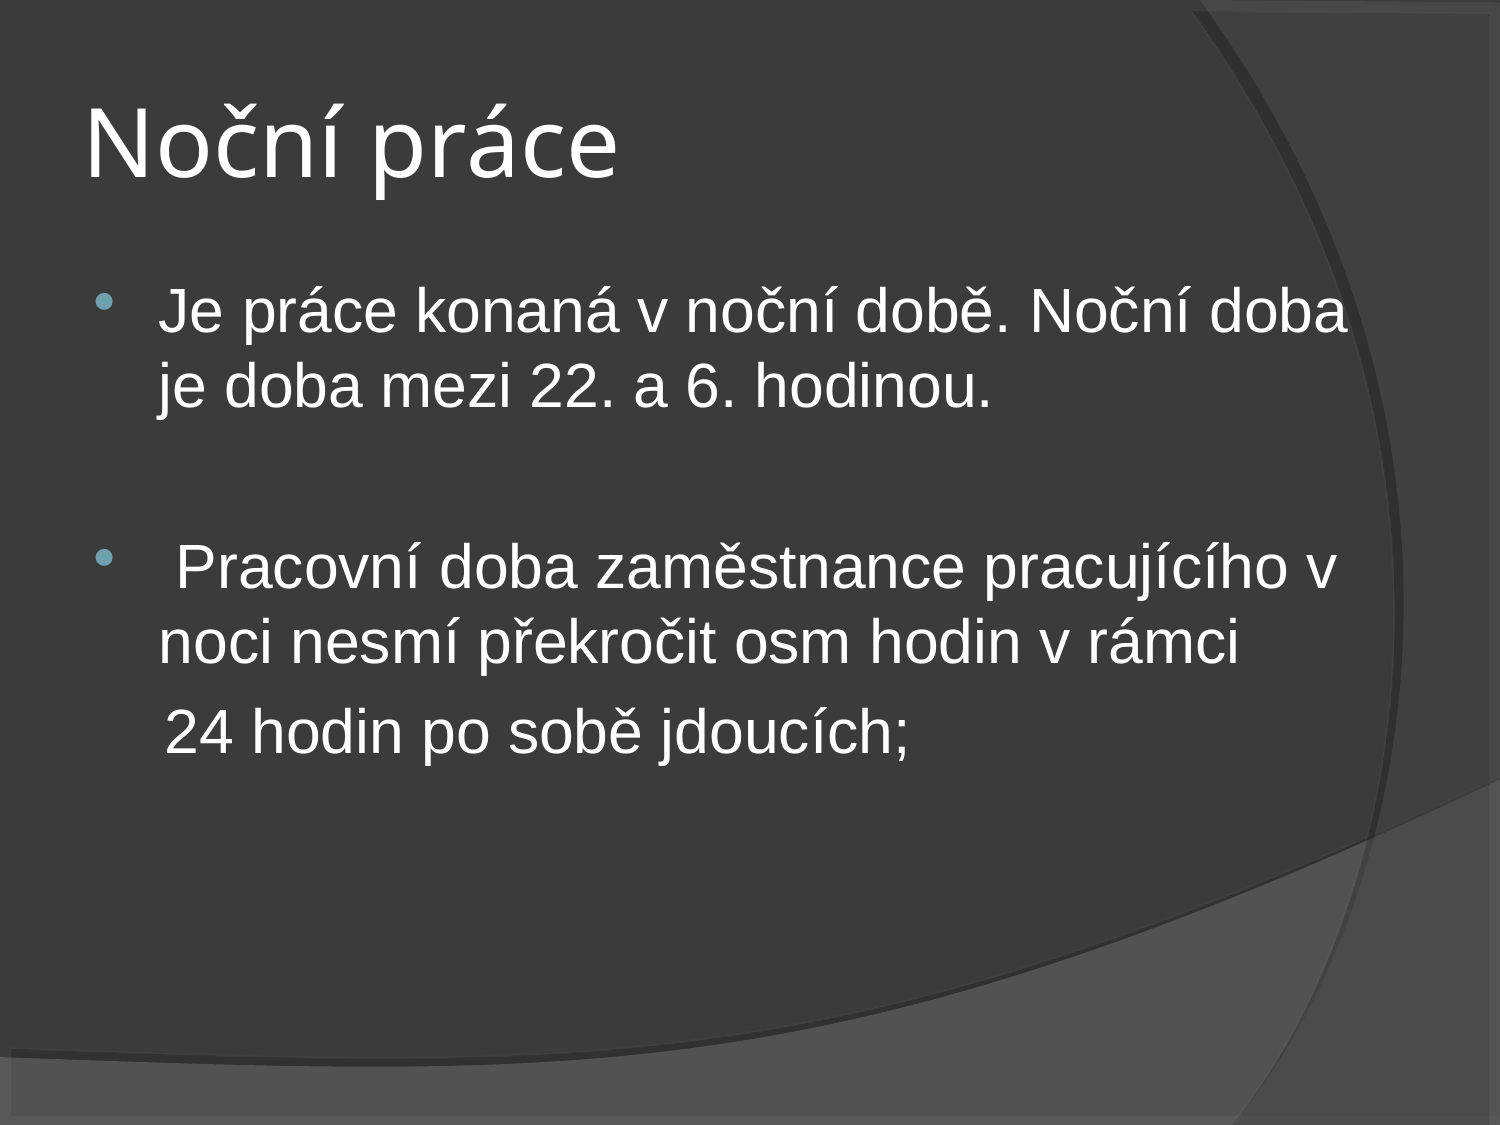

# Noční práce
Je práce konaná v noční době. Noční doba je doba mezi 22. a 6. hodinou.
 Pracovní doba zaměstnance pracujícího v noci nesmí překročit osm hodin v rámci
 24 hodin po sobě jdoucích;